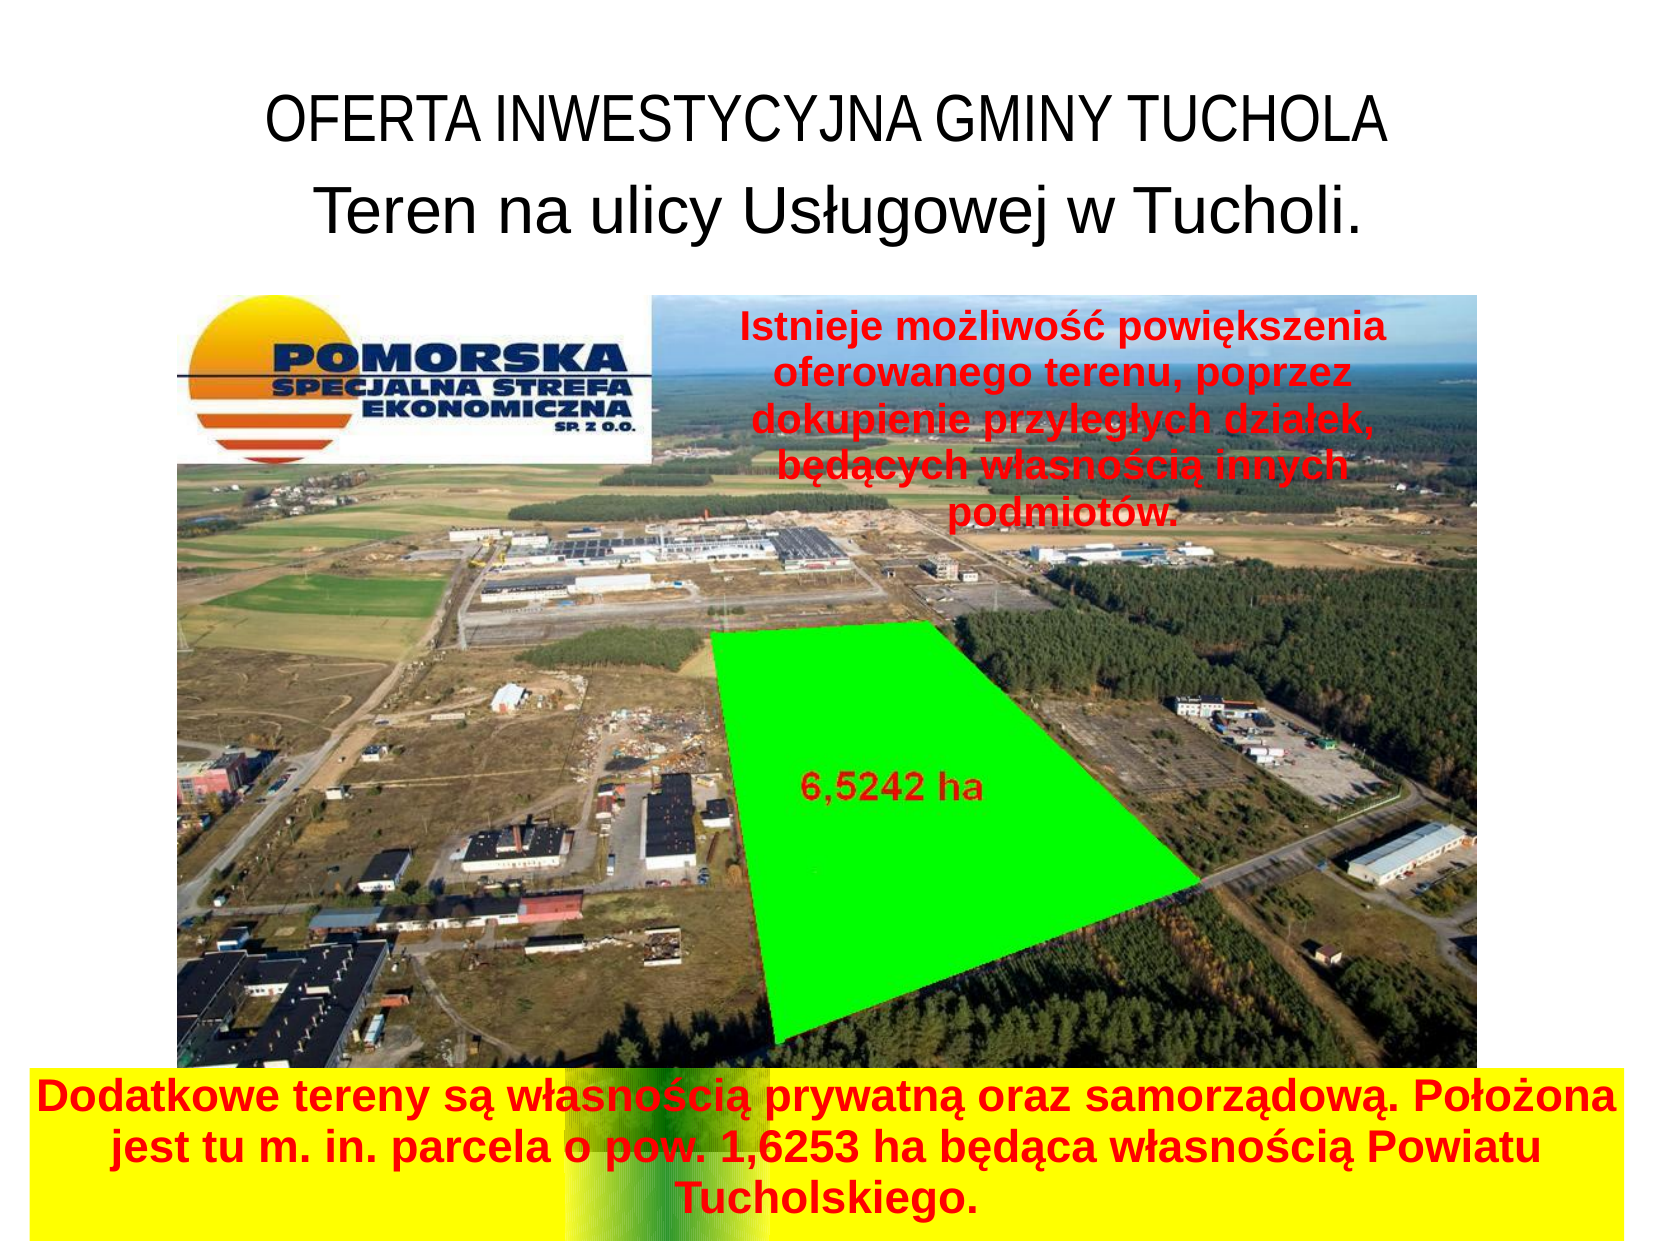

OFERTA INWESTYCYJNA GMINY TUCHOLA
Teren na ulicy Usługowej w Tucholi.
Istnieje możliwość powiększenia oferowanego terenu, poprzez dokupienie przyległych działek, będących własnością innych podmiotów.
#
Dodatkowe tereny są własnością prywatną oraz samorządową. Położona jest tu m. in. parcela o pow. 1,6253 ha będąca własnością Powiatu Tucholskiego.